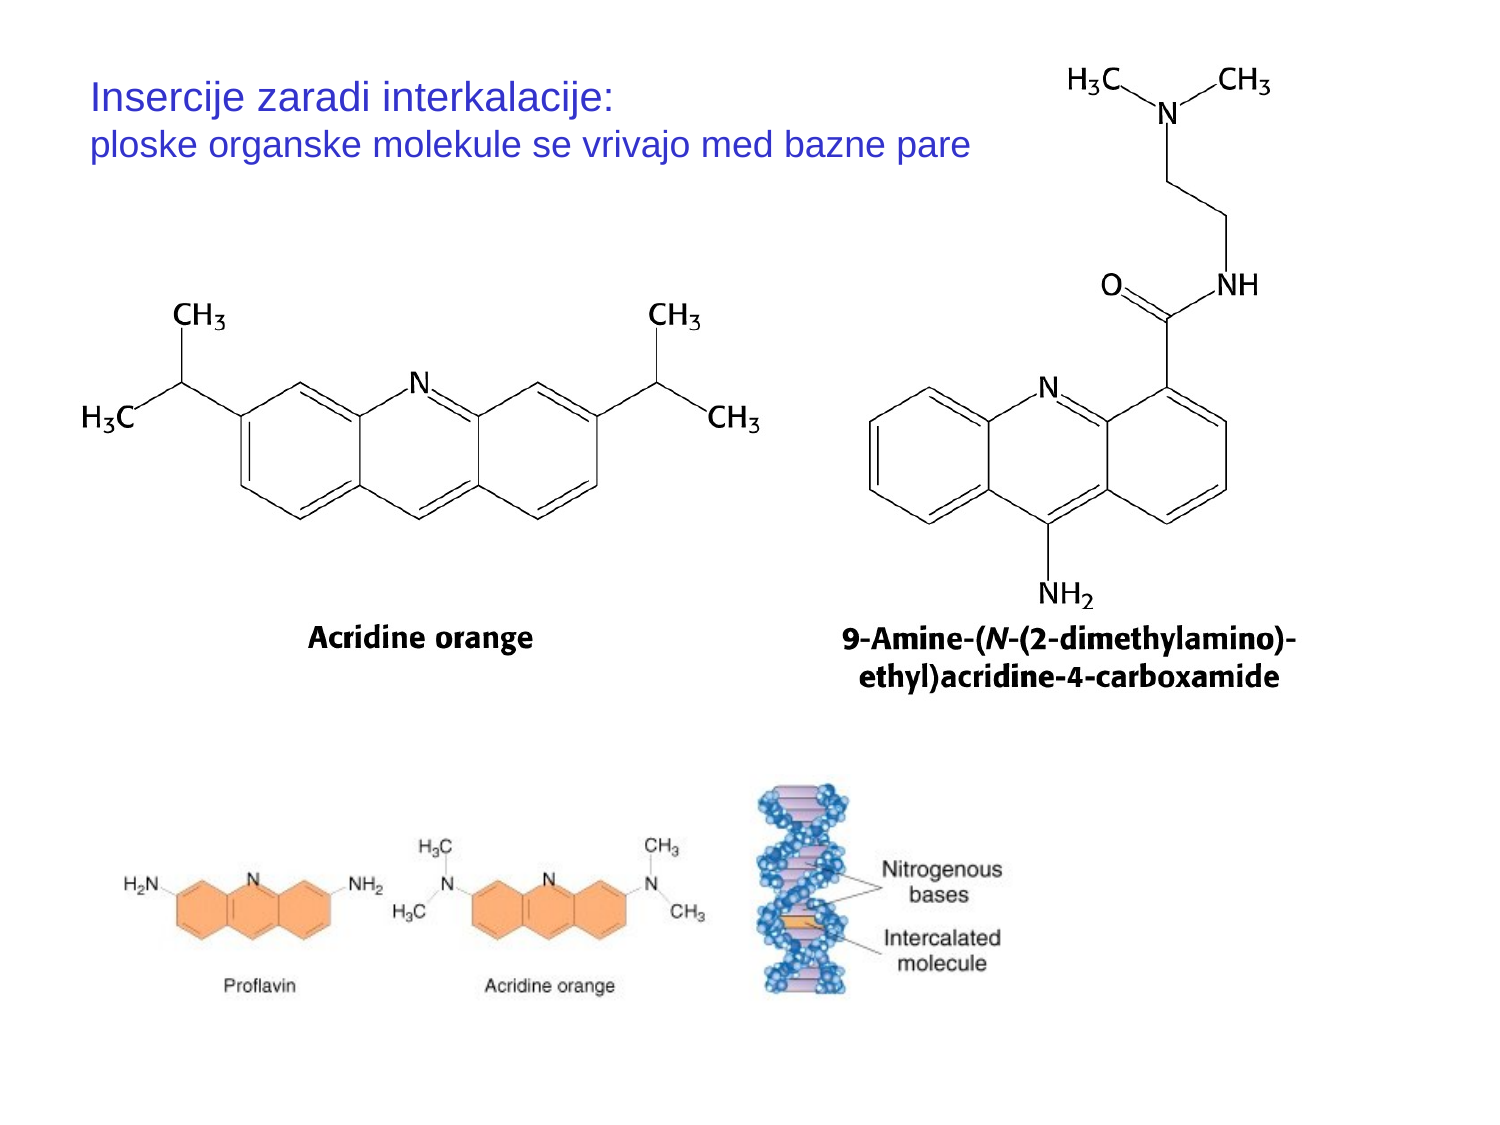

Insercije zaradi interkalacije:
ploske organske molekule se vrivajo med bazne pare